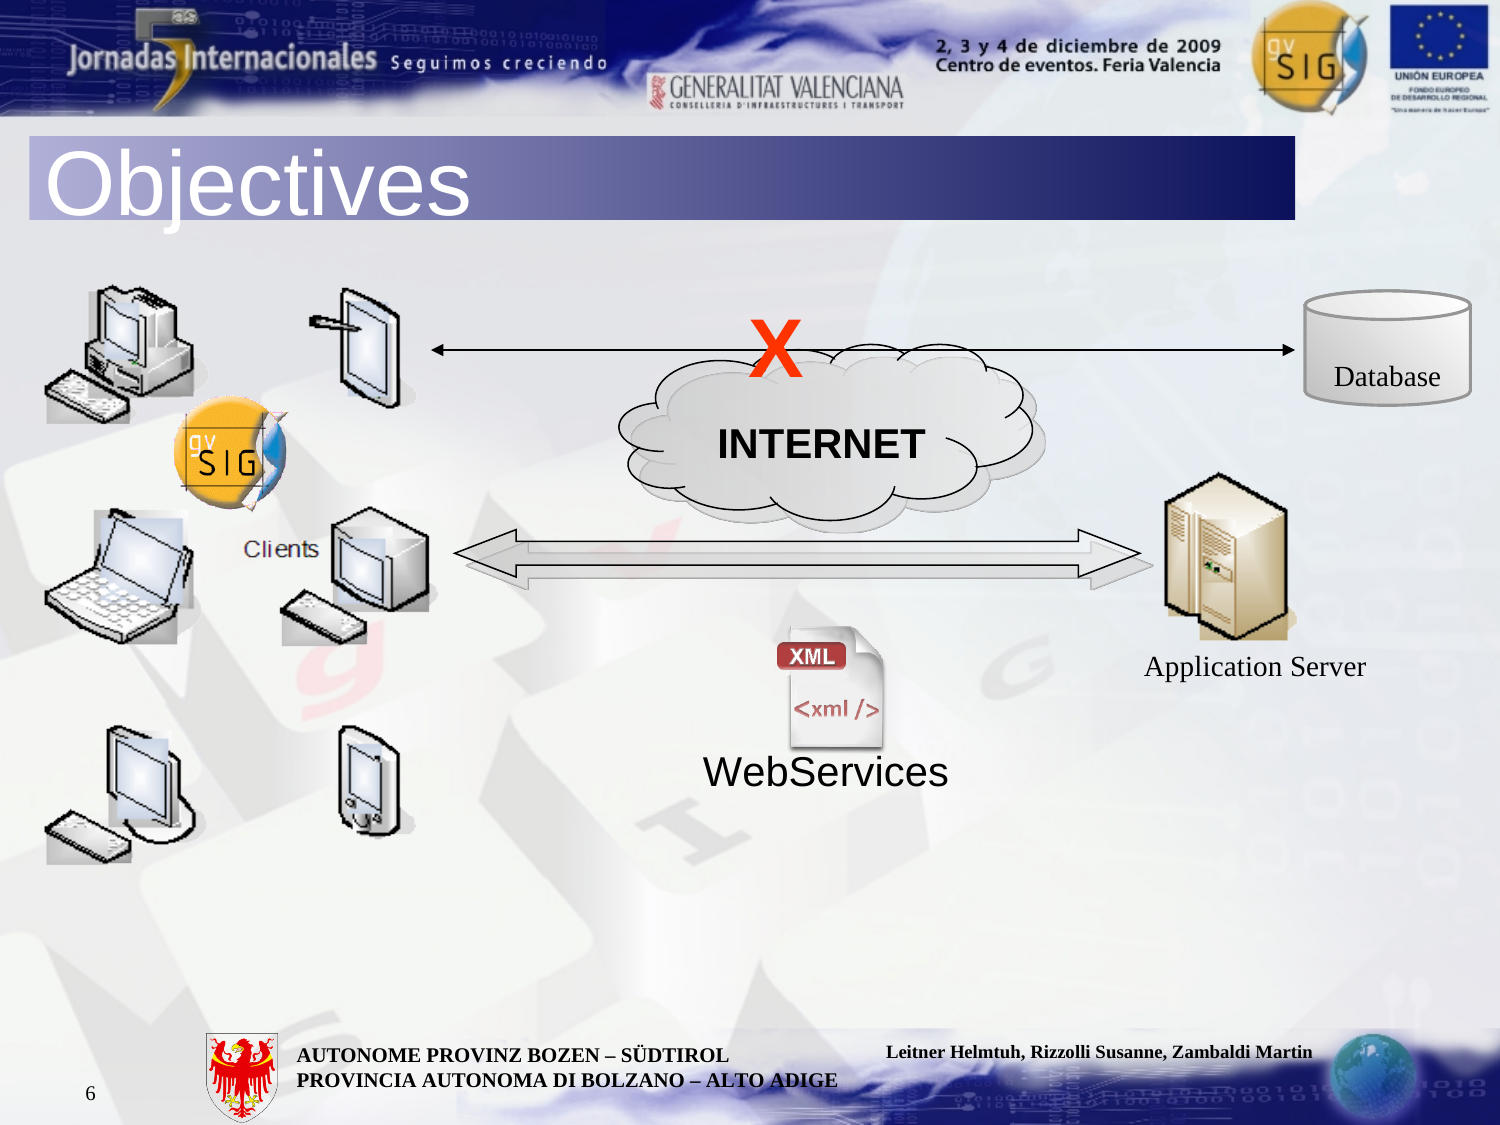

#
Objectives
X
Database
INTERNET
Application Server
WebServices